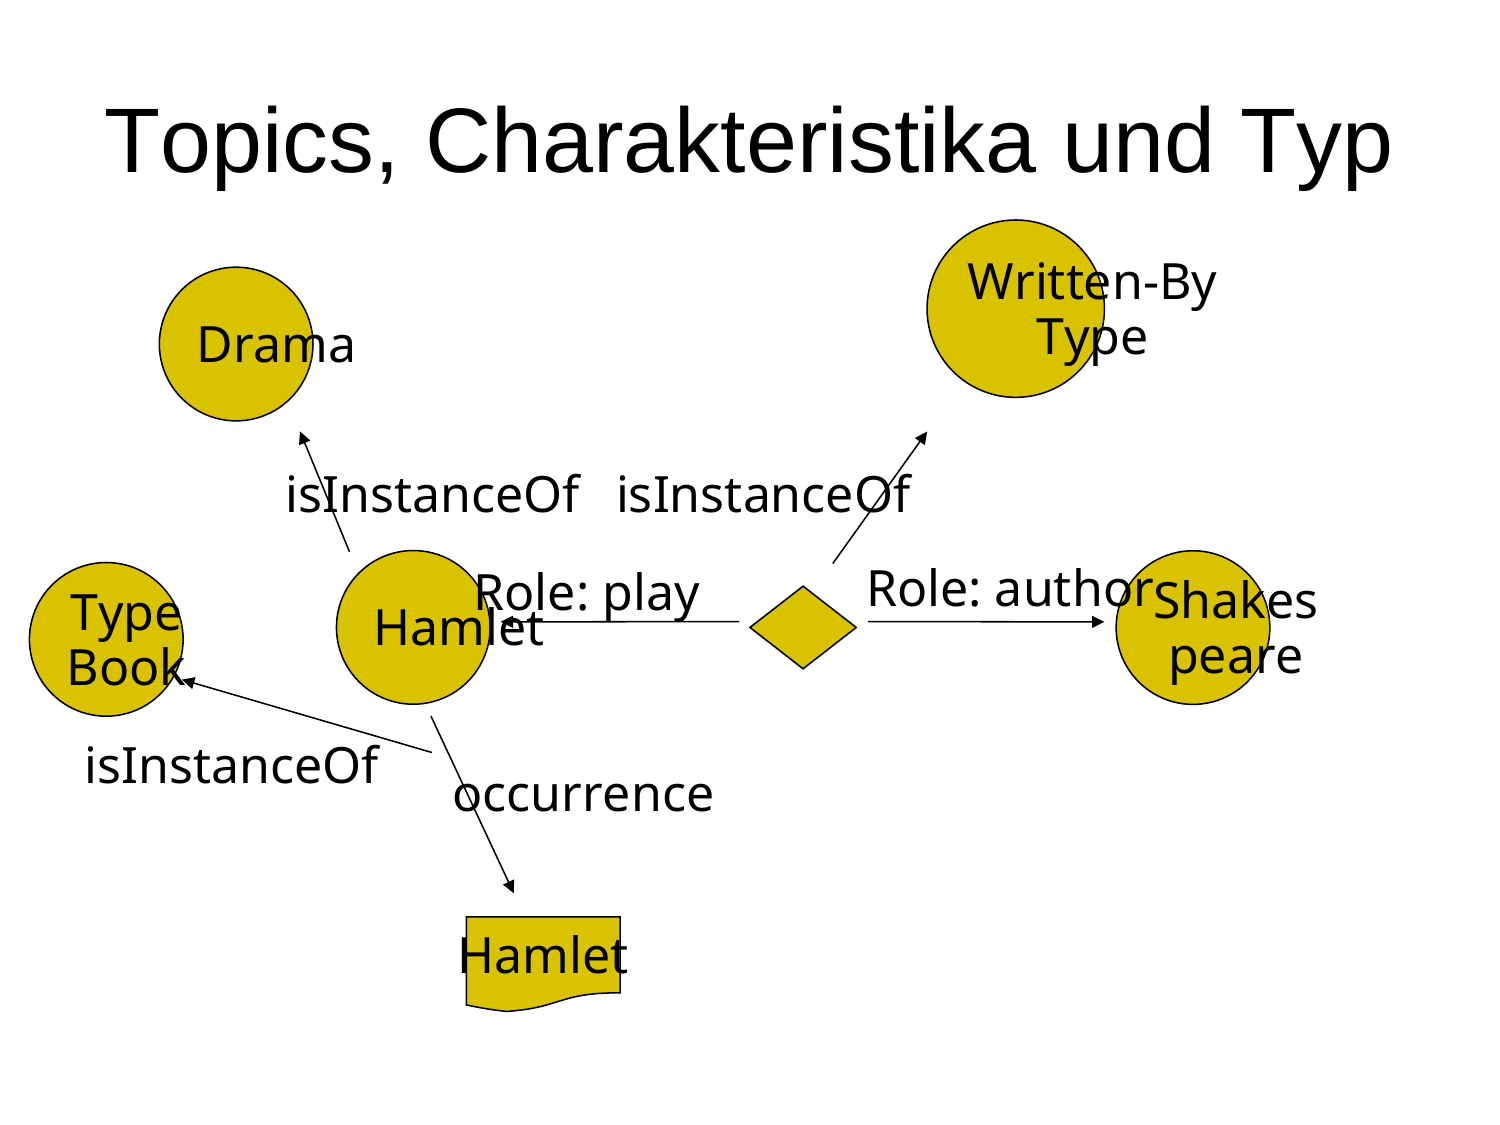

# Topics, Charakteristika und Typ
Written-By
Type
Drama
isInstanceOf
isInstanceOf
Hamlet
Role: author
Shakes
peare
Role: play
Type
Book
isInstanceOf
occurrence
Hamlet